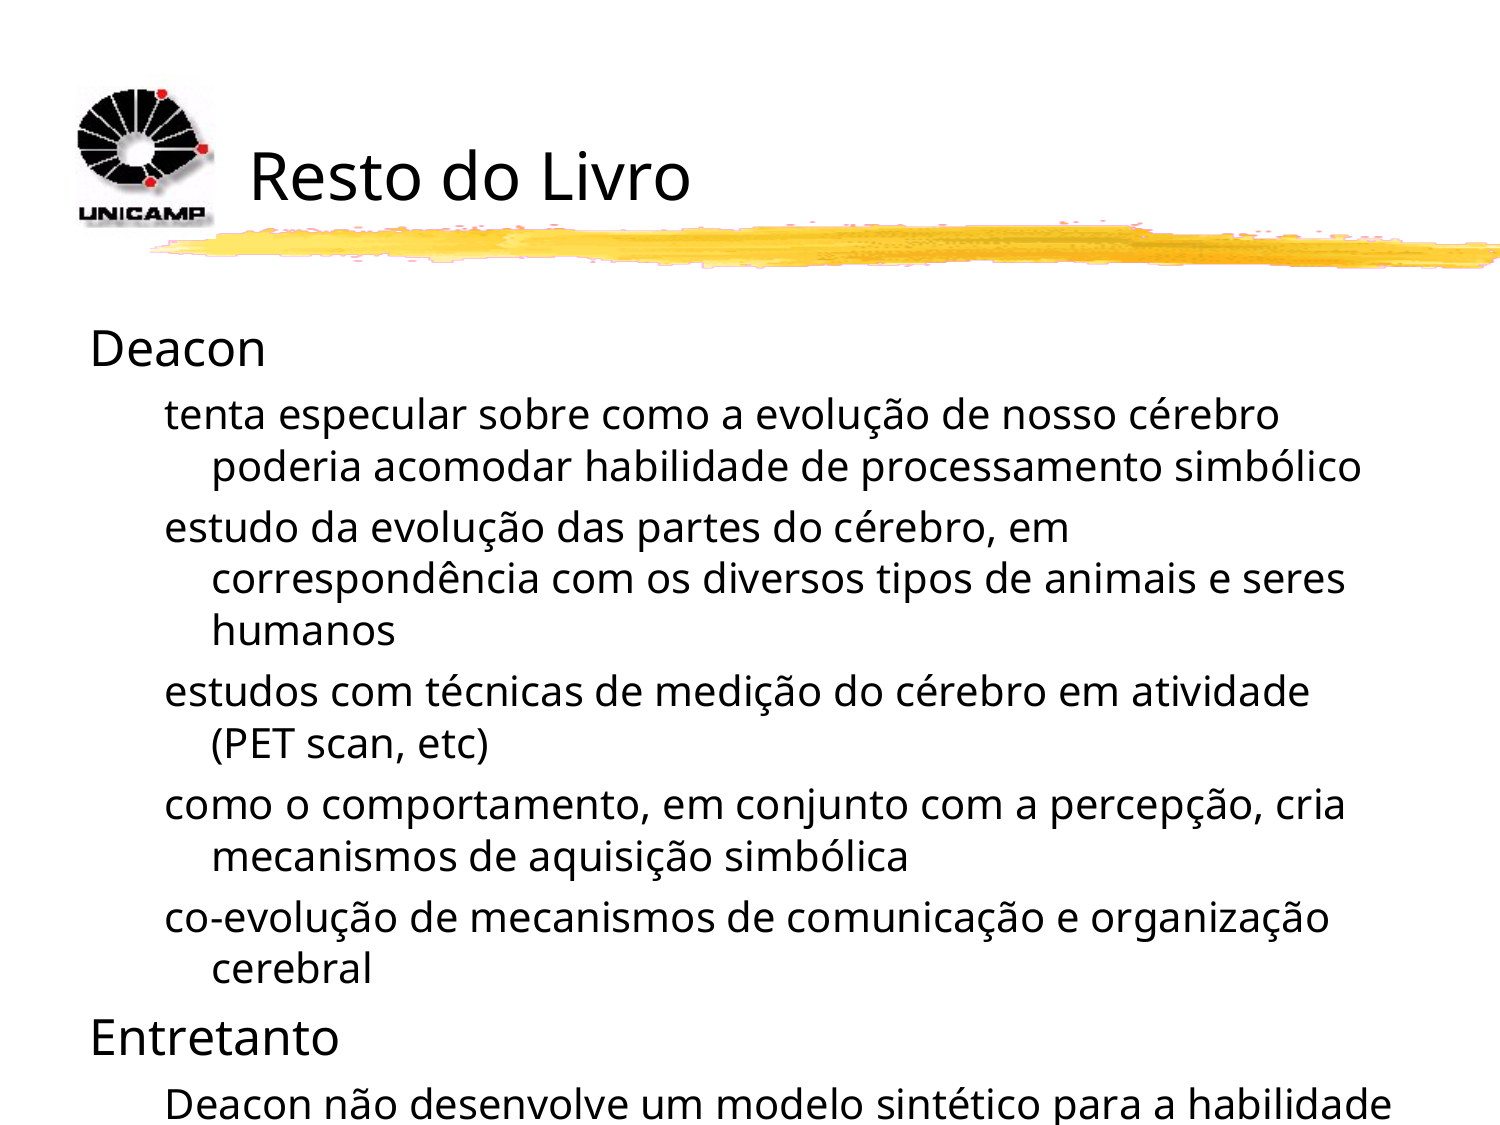

# Resto do Livro
Deacon
tenta especular sobre como a evolução de nosso cérebro poderia acomodar habilidade de processamento simbólico
estudo da evolução das partes do cérebro, em correspondência com os diversos tipos de animais e seres humanos
estudos com técnicas de medição do cérebro em atividade (PET scan, etc)
como o comportamento, em conjunto com a percepção, cria mecanismos de aquisição simbólica
co-evolução de mecanismos de comunicação e organização cerebral
Entretanto
Deacon não desenvolve um modelo sintético para a habilidade de processar símbolos